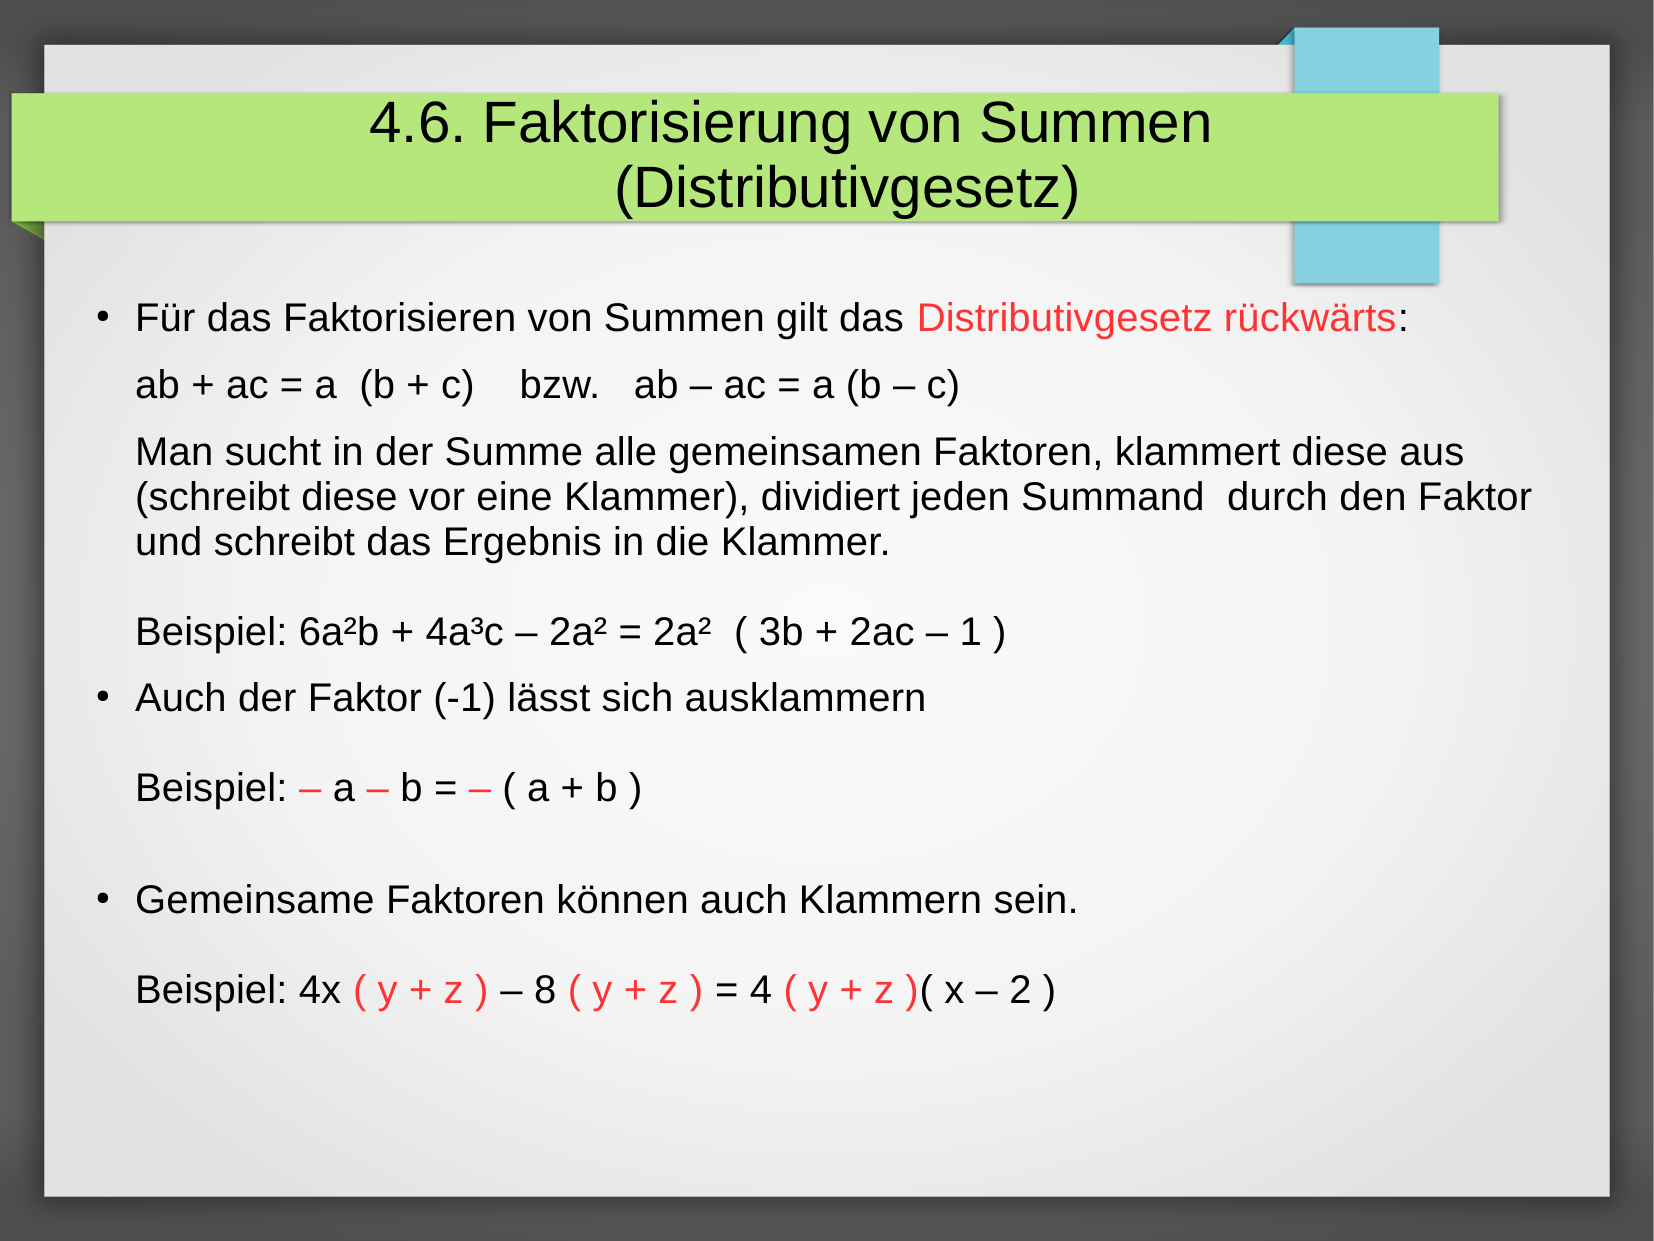

4.6. Faktorisierung von Summen
 (Distributivgesetz)
# Für das Faktorisieren von Summen gilt das Distributivgesetz rückwärts:
ab + ac = a (b + c) bzw. ab – ac = a (b – c)
Man sucht in der Summe alle gemeinsamen Faktoren, klammert diese aus (schreibt diese vor eine Klammer), dividiert jeden Summand durch den Faktor und schreibt das Ergebnis in die Klammer.
Beispiel: 6a²b + 4a³c – 2a² = 2a² ( 3b + 2ac – 1 )
Auch der Faktor (-1) lässt sich ausklammern
Beispiel: – a – b = – ( a + b )
Gemeinsame Faktoren können auch Klammern sein.
Beispiel: 4x ( y + z ) – 8 ( y + z ) = 4 ( y + z )( x – 2 )